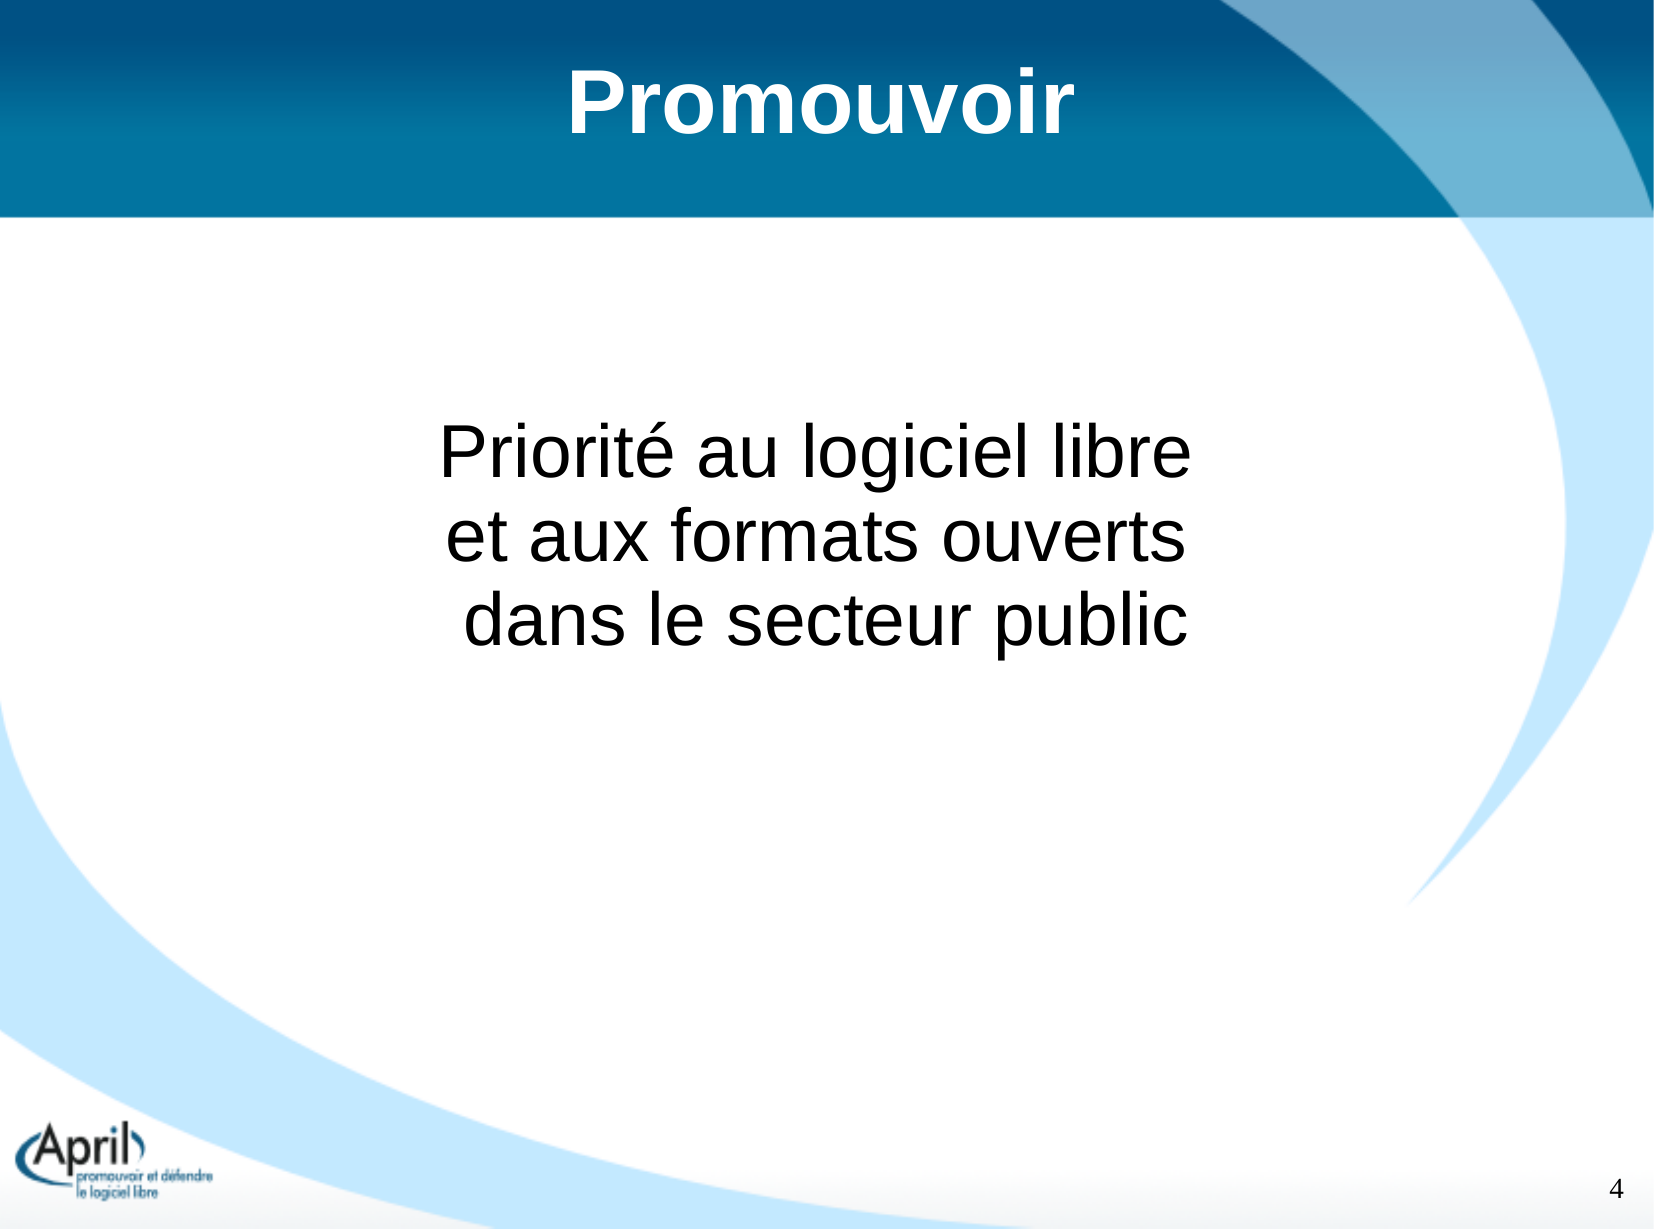

# Promouvoir
Priorité au logiciel libre 
et aux formats ouverts
dans le secteur public
4